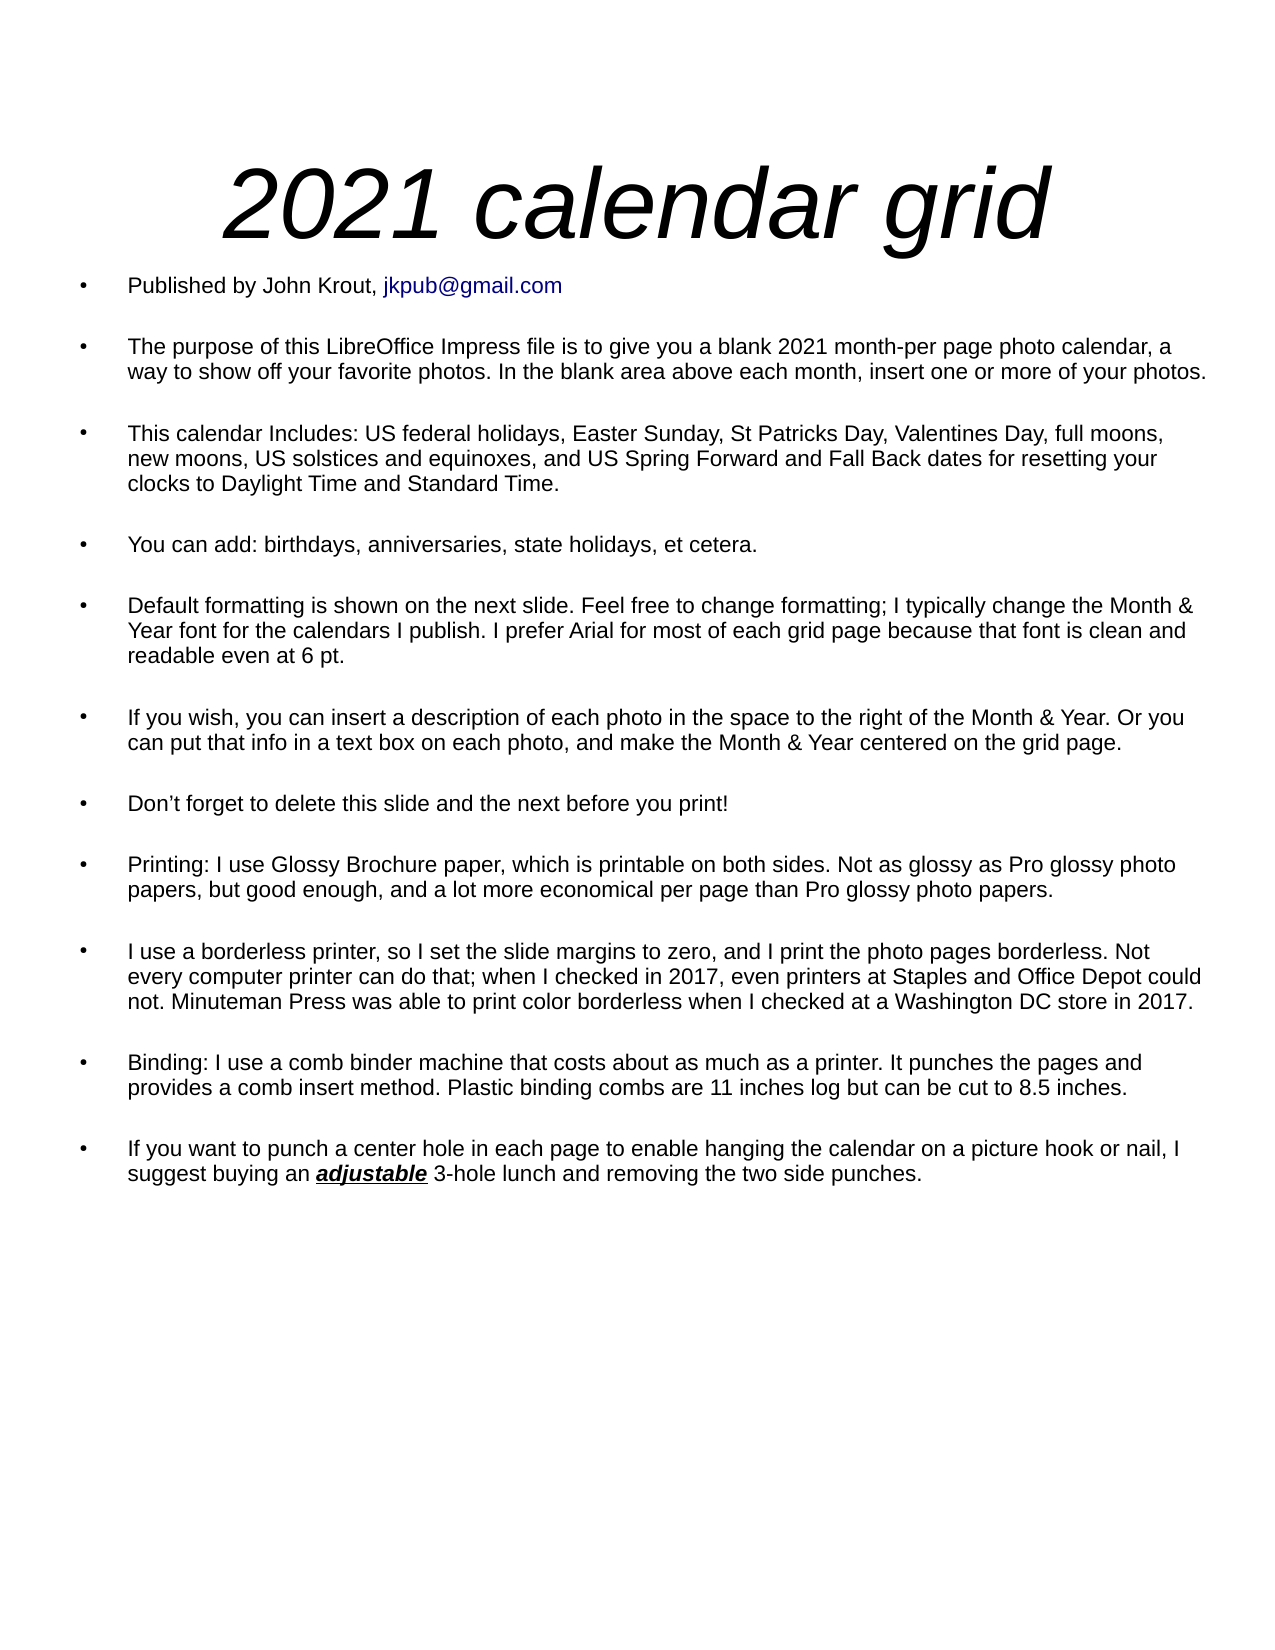

# 2021 calendar grid
Published by John Krout, jkpub@gmail.com
The purpose of this LibreOffice Impress file is to give you a blank 2021 month-per page photo calendar, a way to show off your favorite photos. In the blank area above each month, insert one or more of your photos.
This calendar Includes: US federal holidays, Easter Sunday, St Patricks Day, Valentines Day, full moons, new moons, US solstices and equinoxes, and US Spring Forward and Fall Back dates for resetting your clocks to Daylight Time and Standard Time.
You can add: birthdays, anniversaries, state holidays, et cetera.
Default formatting is shown on the next slide. Feel free to change formatting; I typically change the Month & Year font for the calendars I publish. I prefer Arial for most of each grid page because that font is clean and readable even at 6 pt.
If you wish, you can insert a description of each photo in the space to the right of the Month & Year. Or you can put that info in a text box on each photo, and make the Month & Year centered on the grid page.
Don’t forget to delete this slide and the next before you print!
Printing: I use Glossy Brochure paper, which is printable on both sides. Not as glossy as Pro glossy photo papers, but good enough, and a lot more economical per page than Pro glossy photo papers.
I use a borderless printer, so I set the slide margins to zero, and I print the photo pages borderless. Not every computer printer can do that; when I checked in 2017, even printers at Staples and Office Depot could not. Minuteman Press was able to print color borderless when I checked at a Washington DC store in 2017.
Binding: I use a comb binder machine that costs about as much as a printer. It punches the pages and provides a comb insert method. Plastic binding combs are 11 inches log but can be cut to 8.5 inches.
If you want to punch a center hole in each page to enable hanging the calendar on a picture hook or nail, I suggest buying an adjustable 3-hole lunch and removing the two side punches.